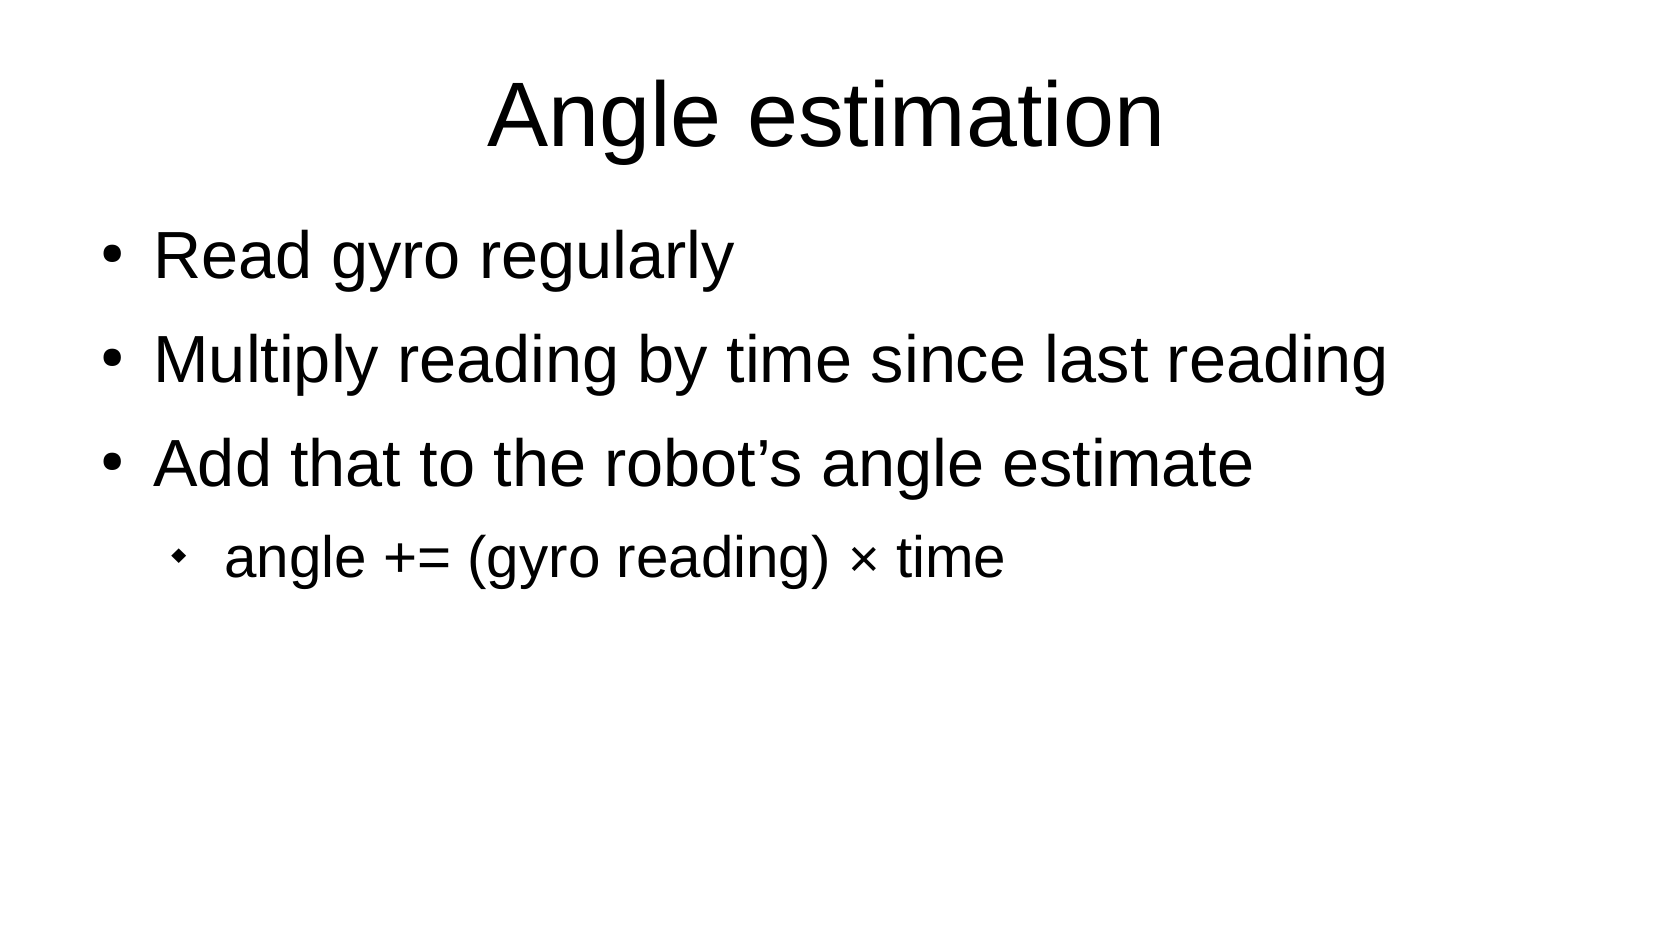

# Angle estimation
Read gyro regularly
Multiply reading by time since last reading
Add that to the robot’s angle estimate
angle += (gyro reading) × time